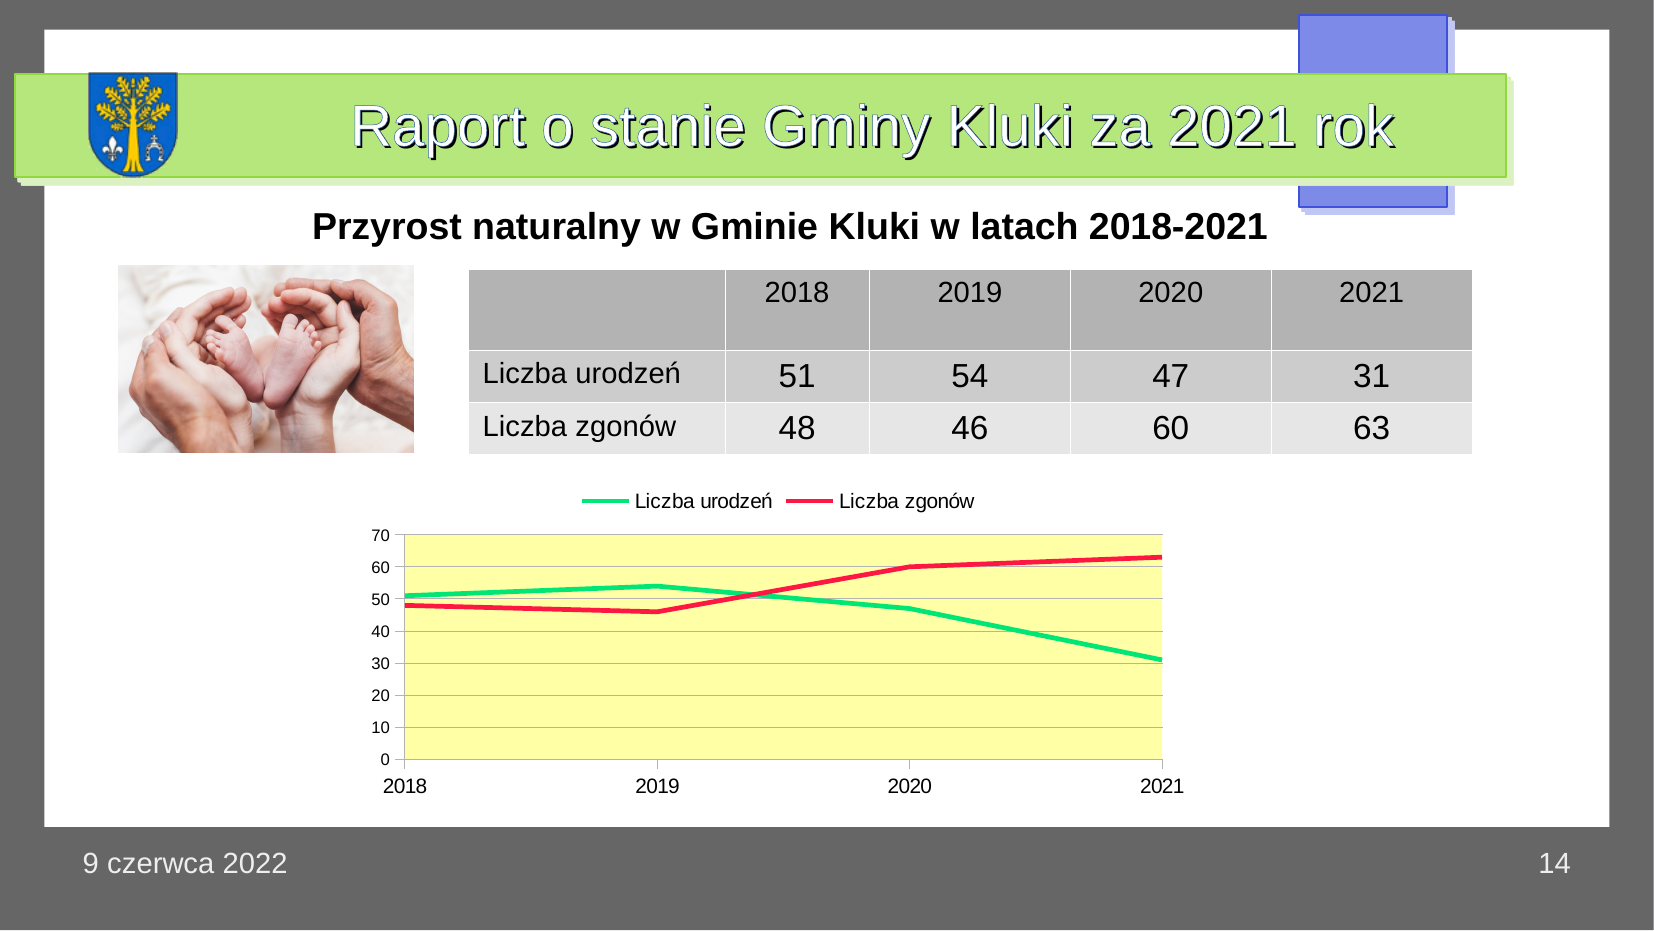

# Raport o stanie Gminy Kluki za 2021 rok
Przyrost naturalny w Gminie Kluki w latach 2018-2021
| | 2018 | 2019 | 2020 | 2021 |
| --- | --- | --- | --- | --- |
| Liczba urodzeń | 51 | 54 | 47 | 31 |
| Liczba zgonów | 48 | 46 | 60 | 63 |
### Chart
| Category | Liczba urodzeń | Liczba zgonów |
|---|---|---|
| 2018 | 51.0 | 48.0 |
| 2019 | 54.0 | 46.0 |
| 2020 | 47.0 | 60.0 |
| 2021 | 31.0 | 63.0 |9 czerwca 2022
14